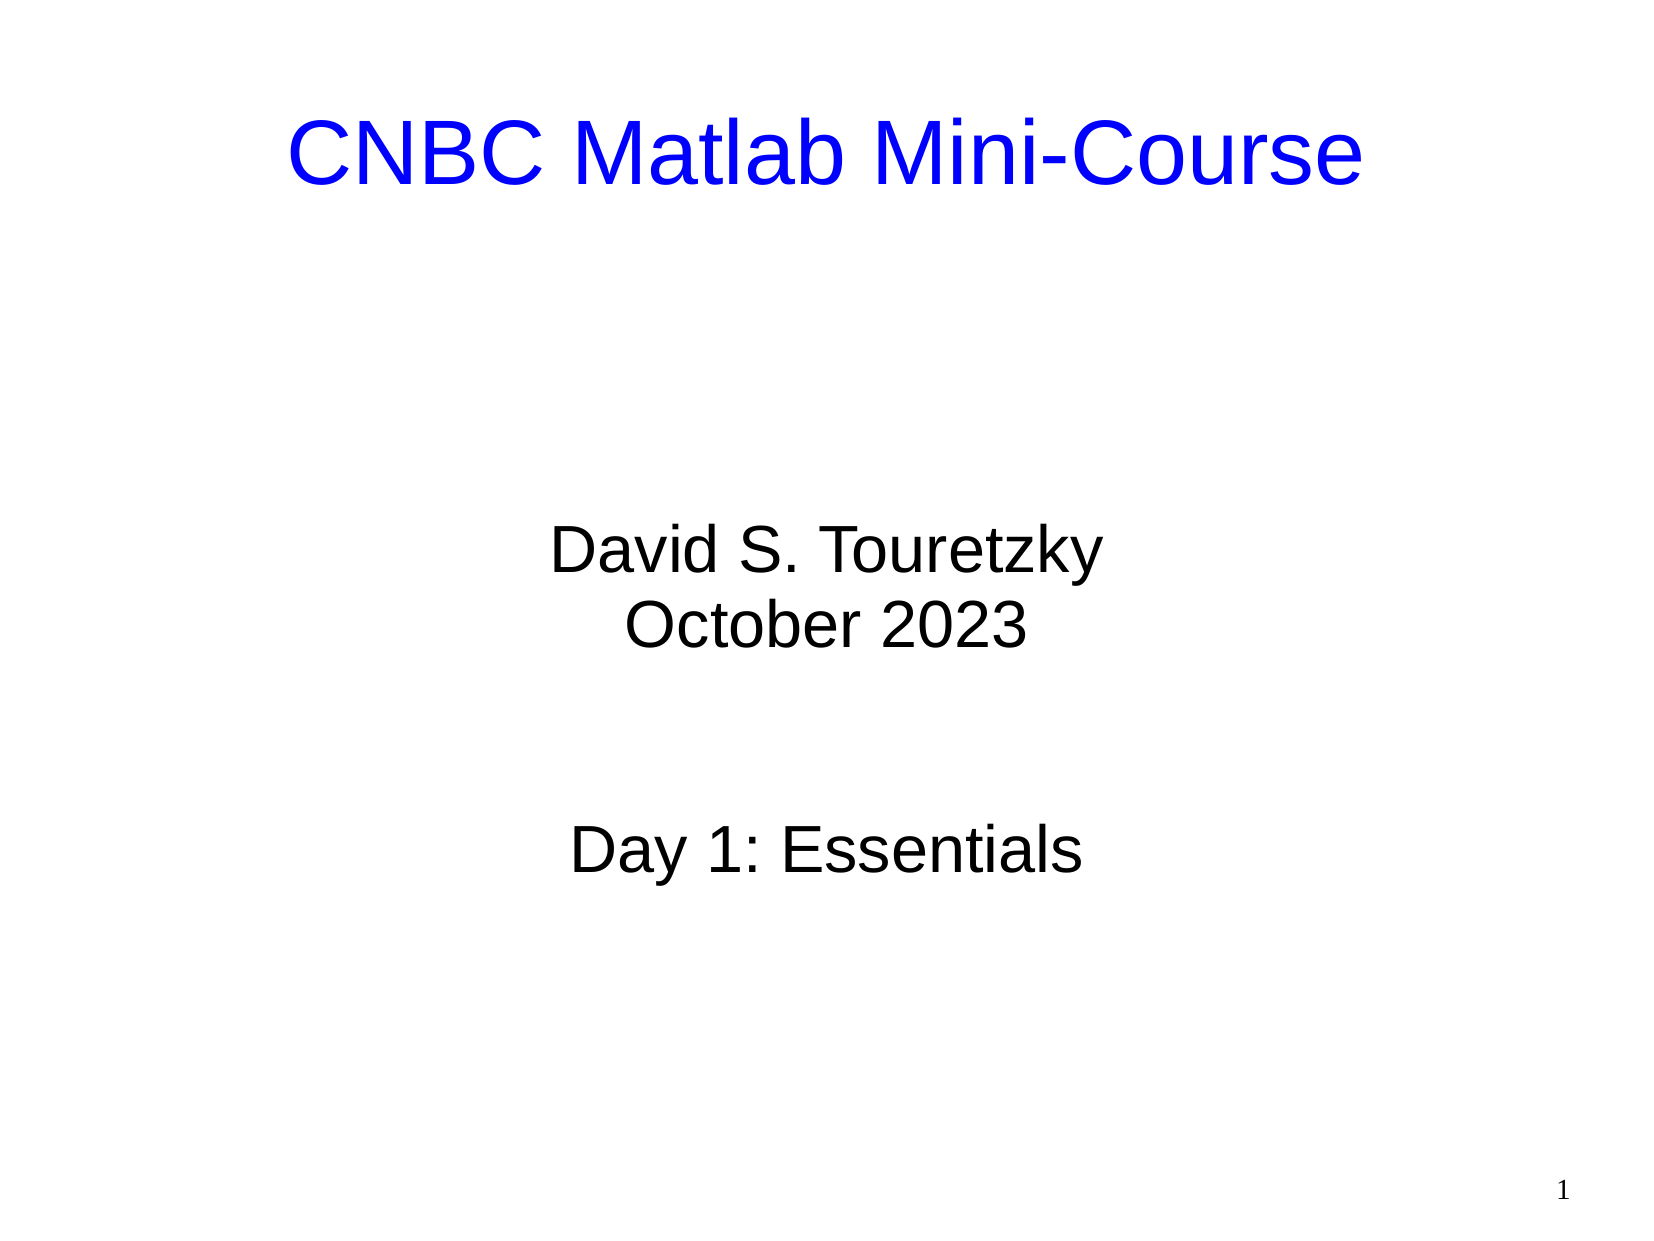

# CNBC Matlab Mini-Course
David S. Touretzky
October 2023
Day 1: Essentials
1